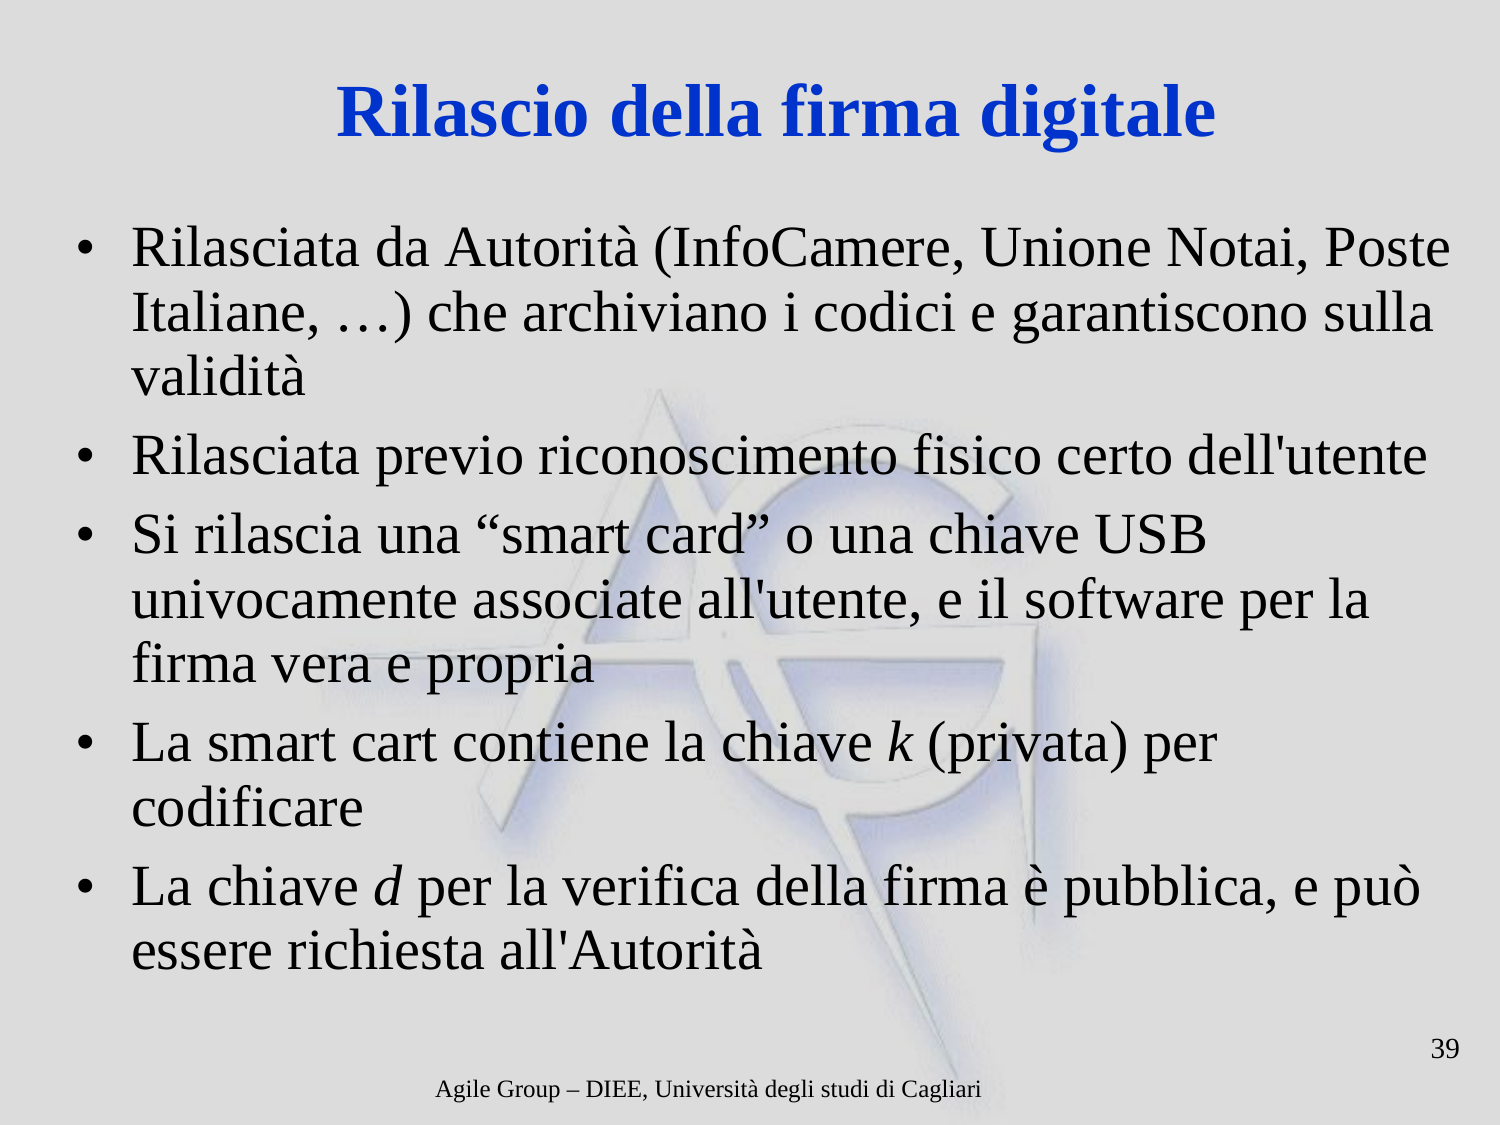

# Rilascio della firma digitale
Rilasciata da Autorità (InfoCamere, Unione Notai, Poste Italiane, …) che archiviano i codici e garantiscono sulla validità
Rilasciata previo riconoscimento fisico certo dell'utente
Si rilascia una “smart card” o una chiave USB univocamente associate all'utente, e il software per la firma vera e propria
La smart cart contiene la chiave k (privata) per codificare
La chiave d per la verifica della firma è pubblica, e può essere richiesta all'Autorità
39